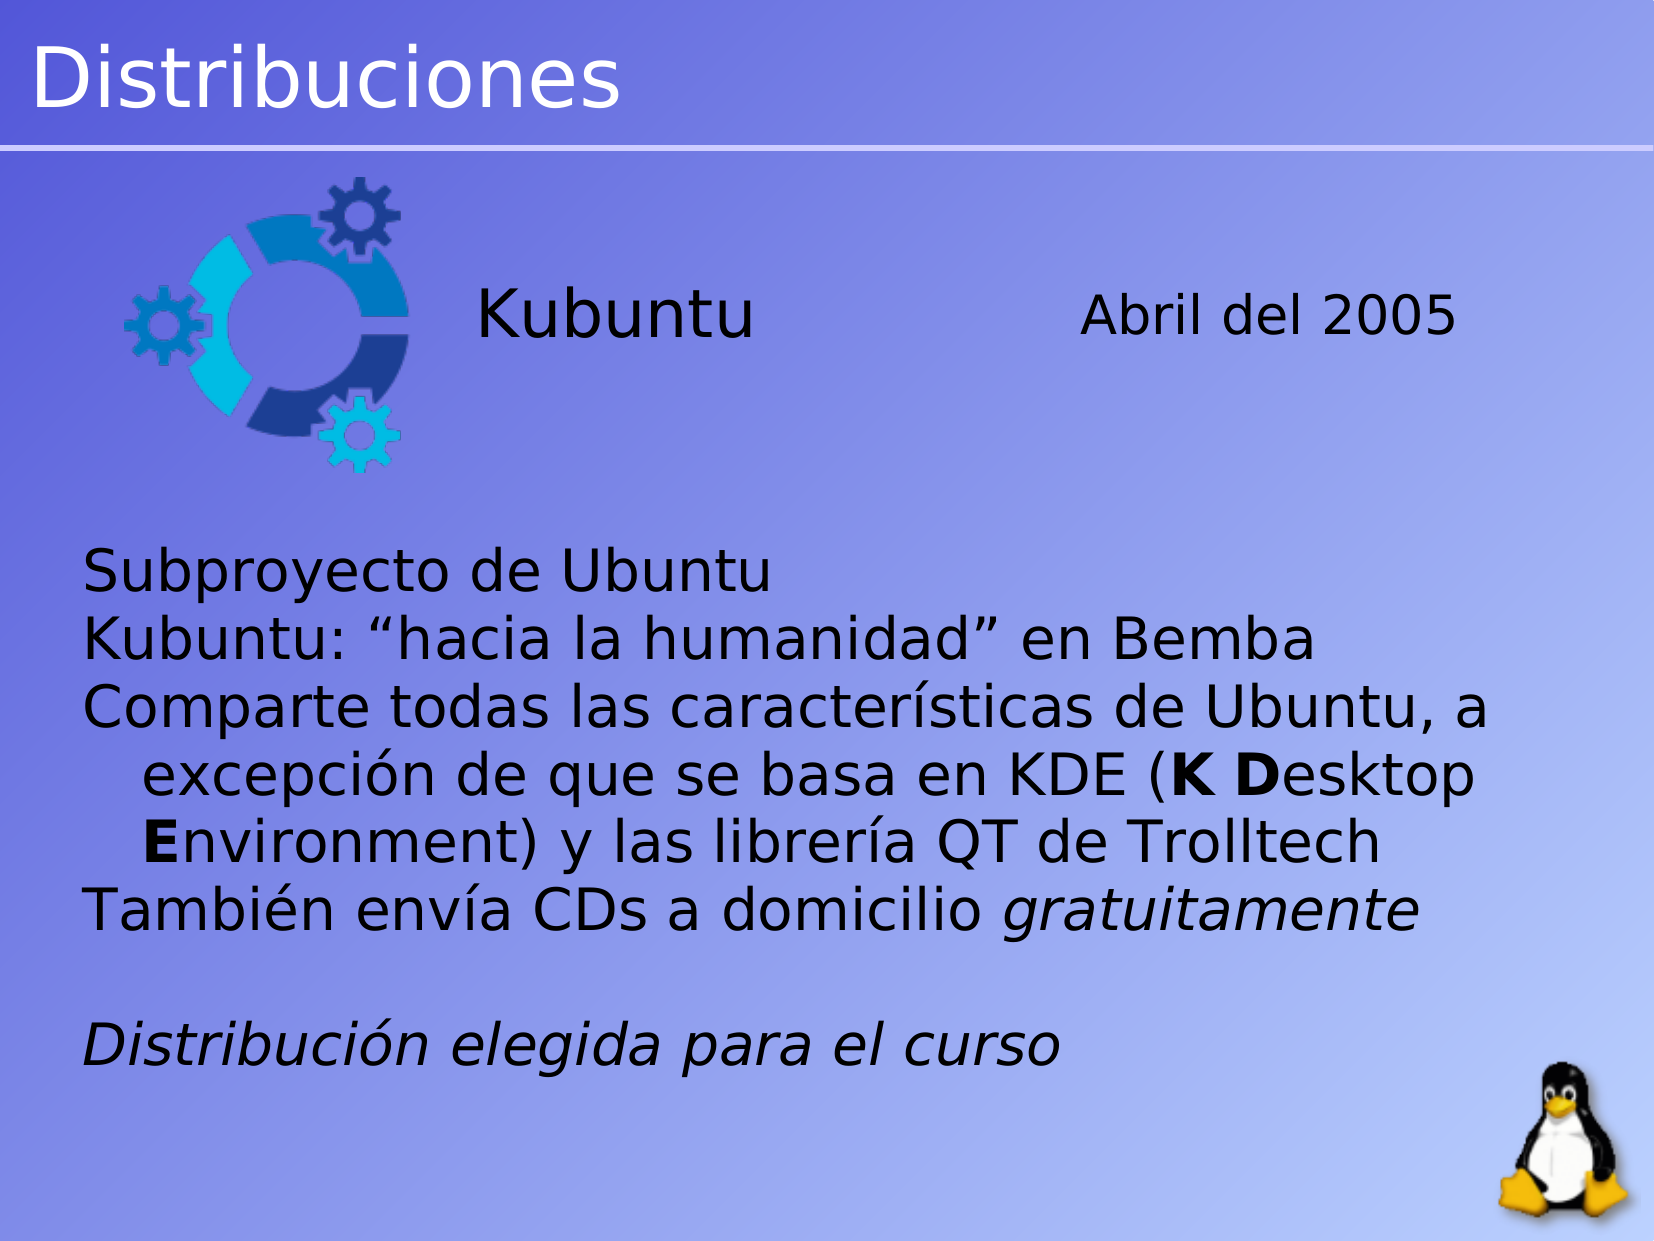

# Distribuciones
Kubuntu
Abril del 2005
Subproyecto de Ubuntu
Kubuntu: “hacia la humanidad” en Bemba
Comparte todas las características de Ubuntu, a excepción de que se basa en KDE (K Desktop Environment) y las librería QT de Trolltech
También envía CDs a domicilio gratuitamente
Distribución elegida para el curso